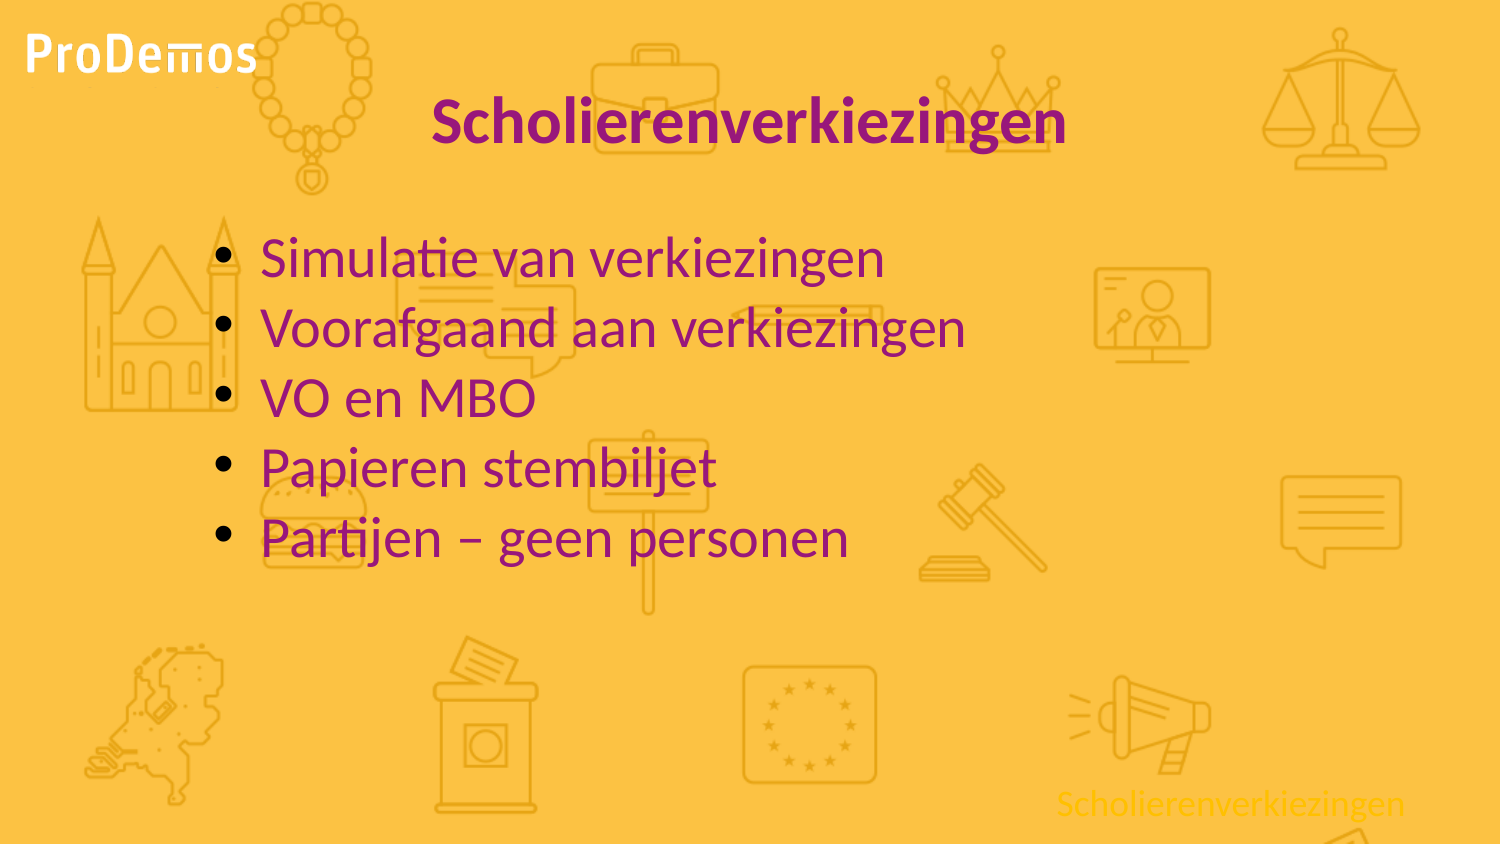

Scholierenverkiezingen
Simulatie van verkiezingen
Voorafgaand aan verkiezingen
VO en MBO
Papieren stembiljet
Partijen – geen personen
Scholierenverkiezingen